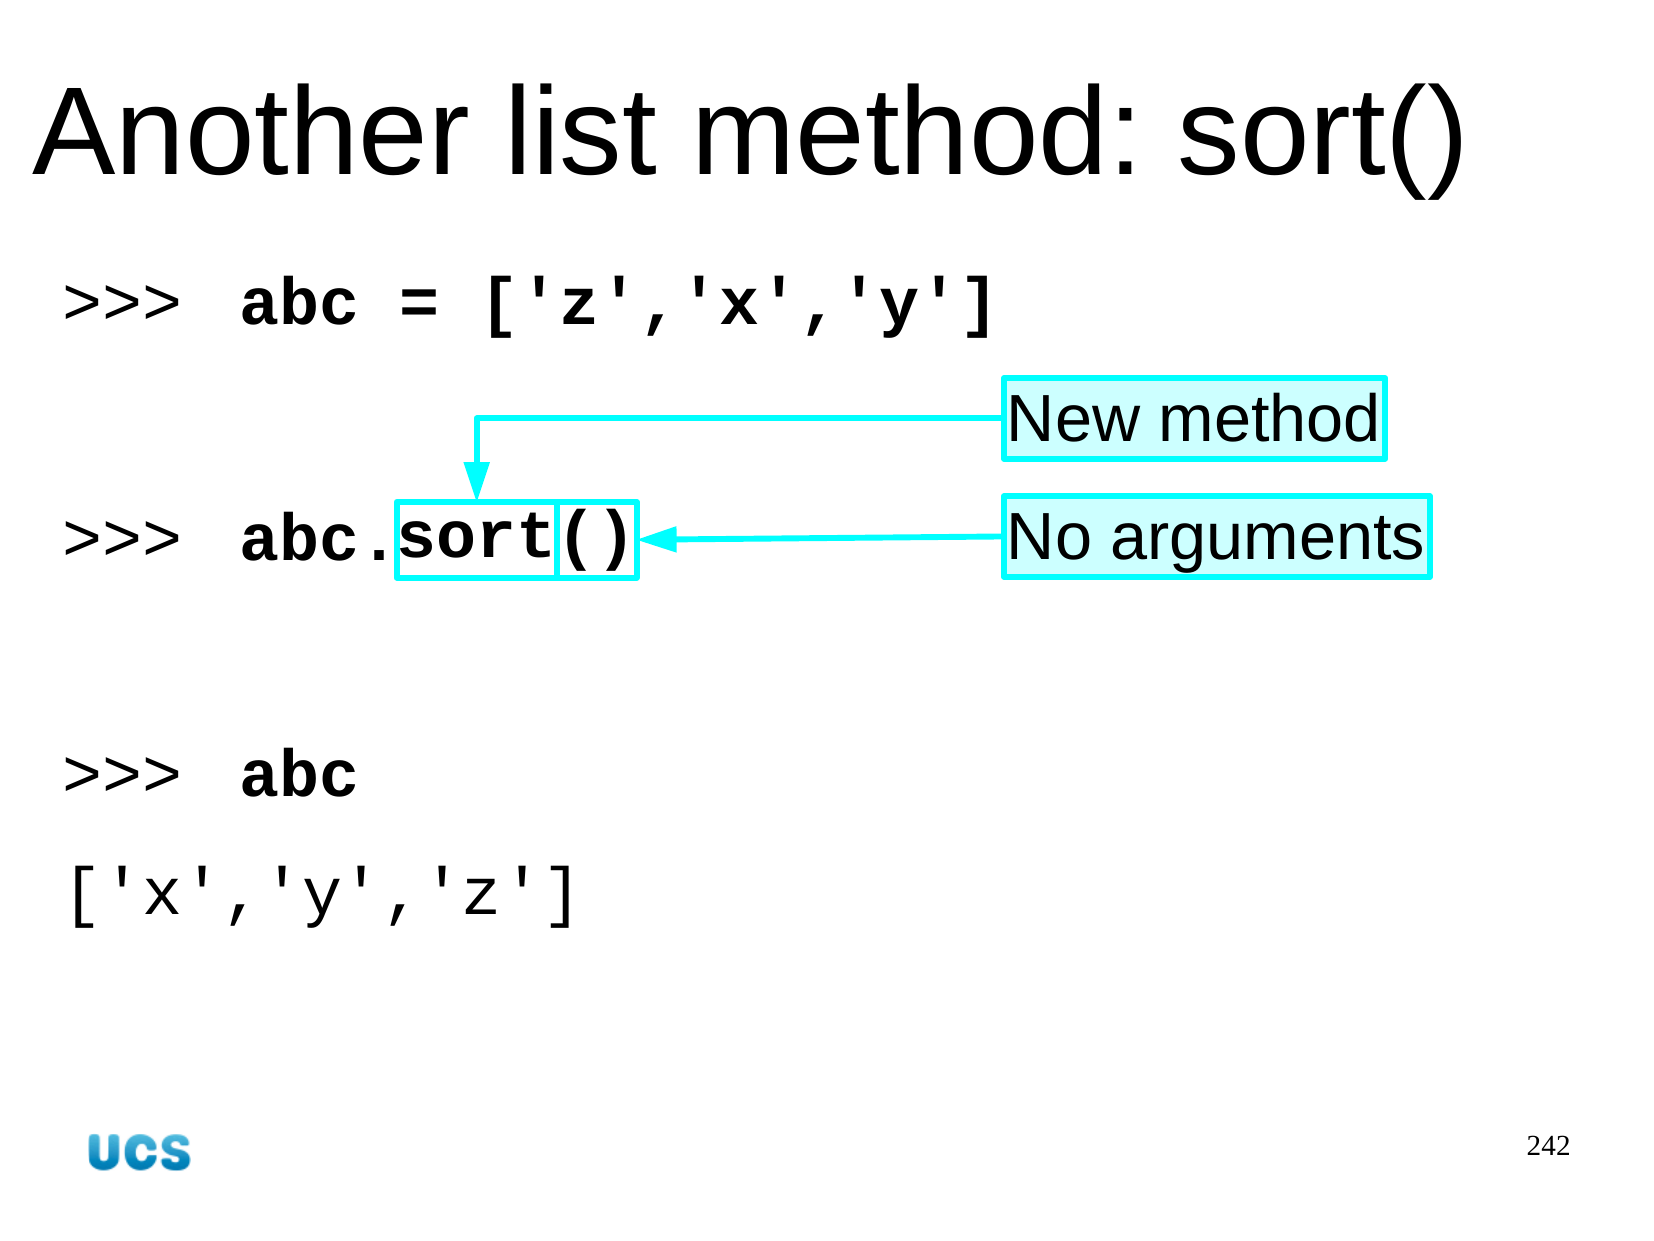

Another list method: sort()
>>>
abc =
['z','x','y']
New method
No arguments
>>>
abc.
sort
()
>>>
abc
['x','y','z']
242